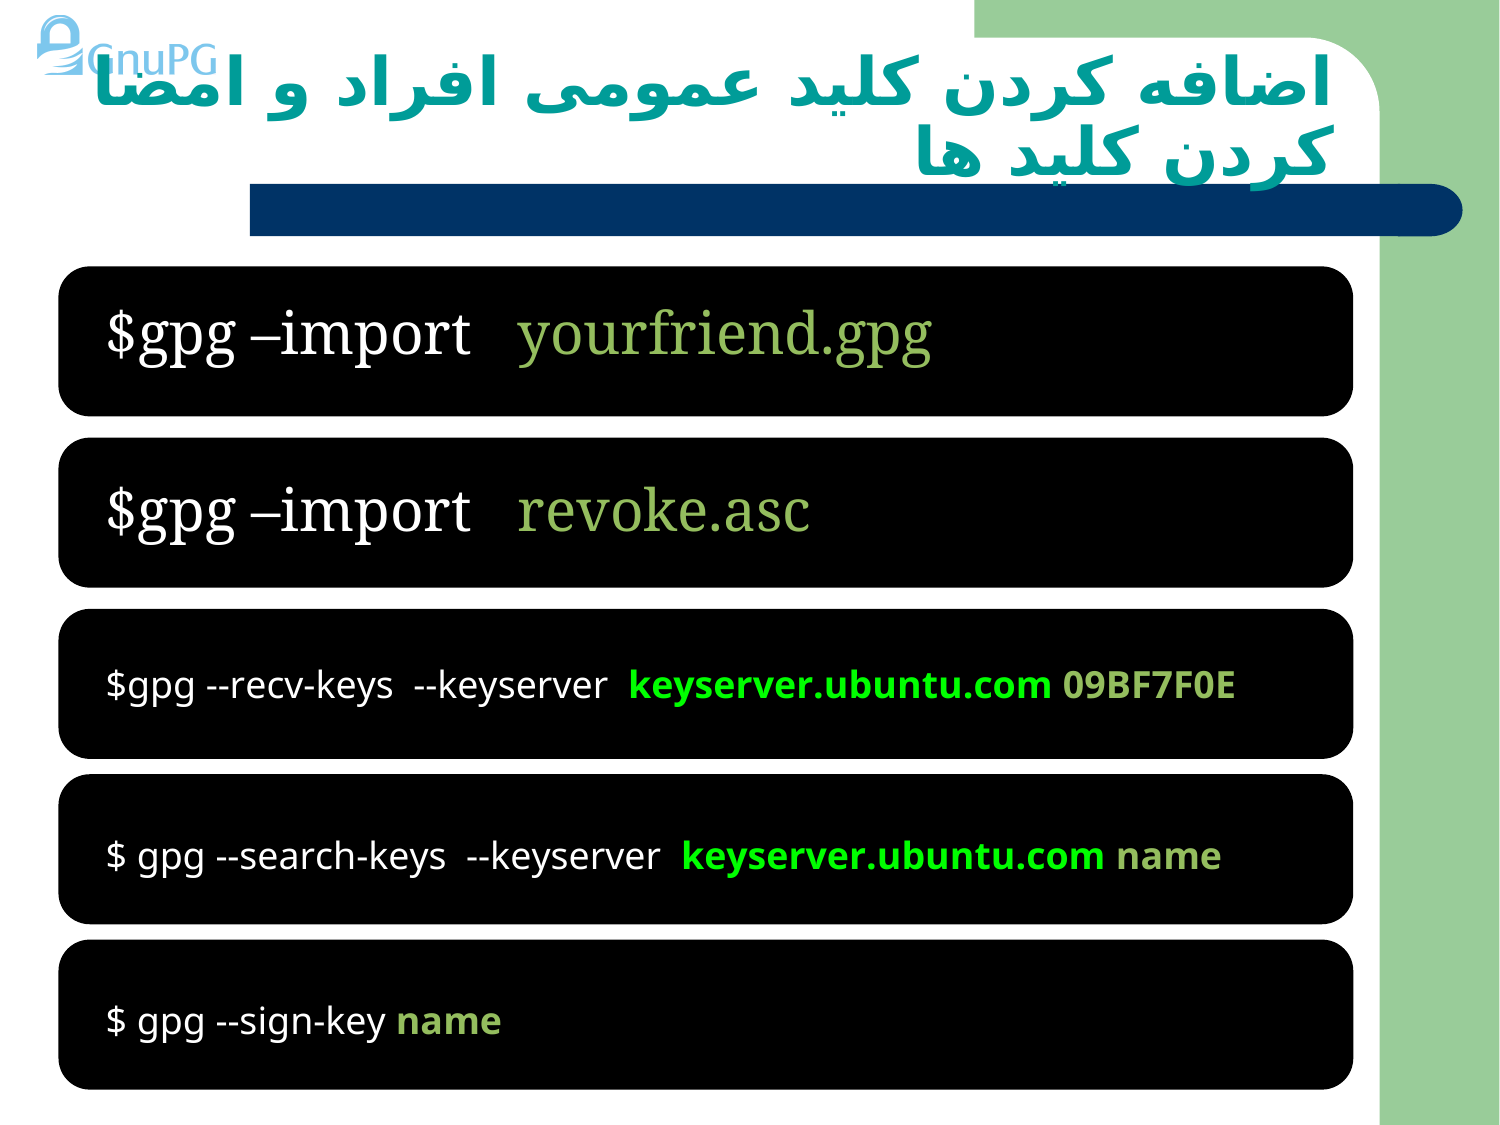

# اضافه کردن کلید عمومی افراد و امضا کردن کلید ها
$gpg –import yourfriend.gpg
$gpg –import revoke.asc
$gpg --recv-keys --keyserver keyserver.ubuntu.com 09BF7F0E
$ gpg --search-keys --keyserver keyserver.ubuntu.com name
$ gpg --sign-key name